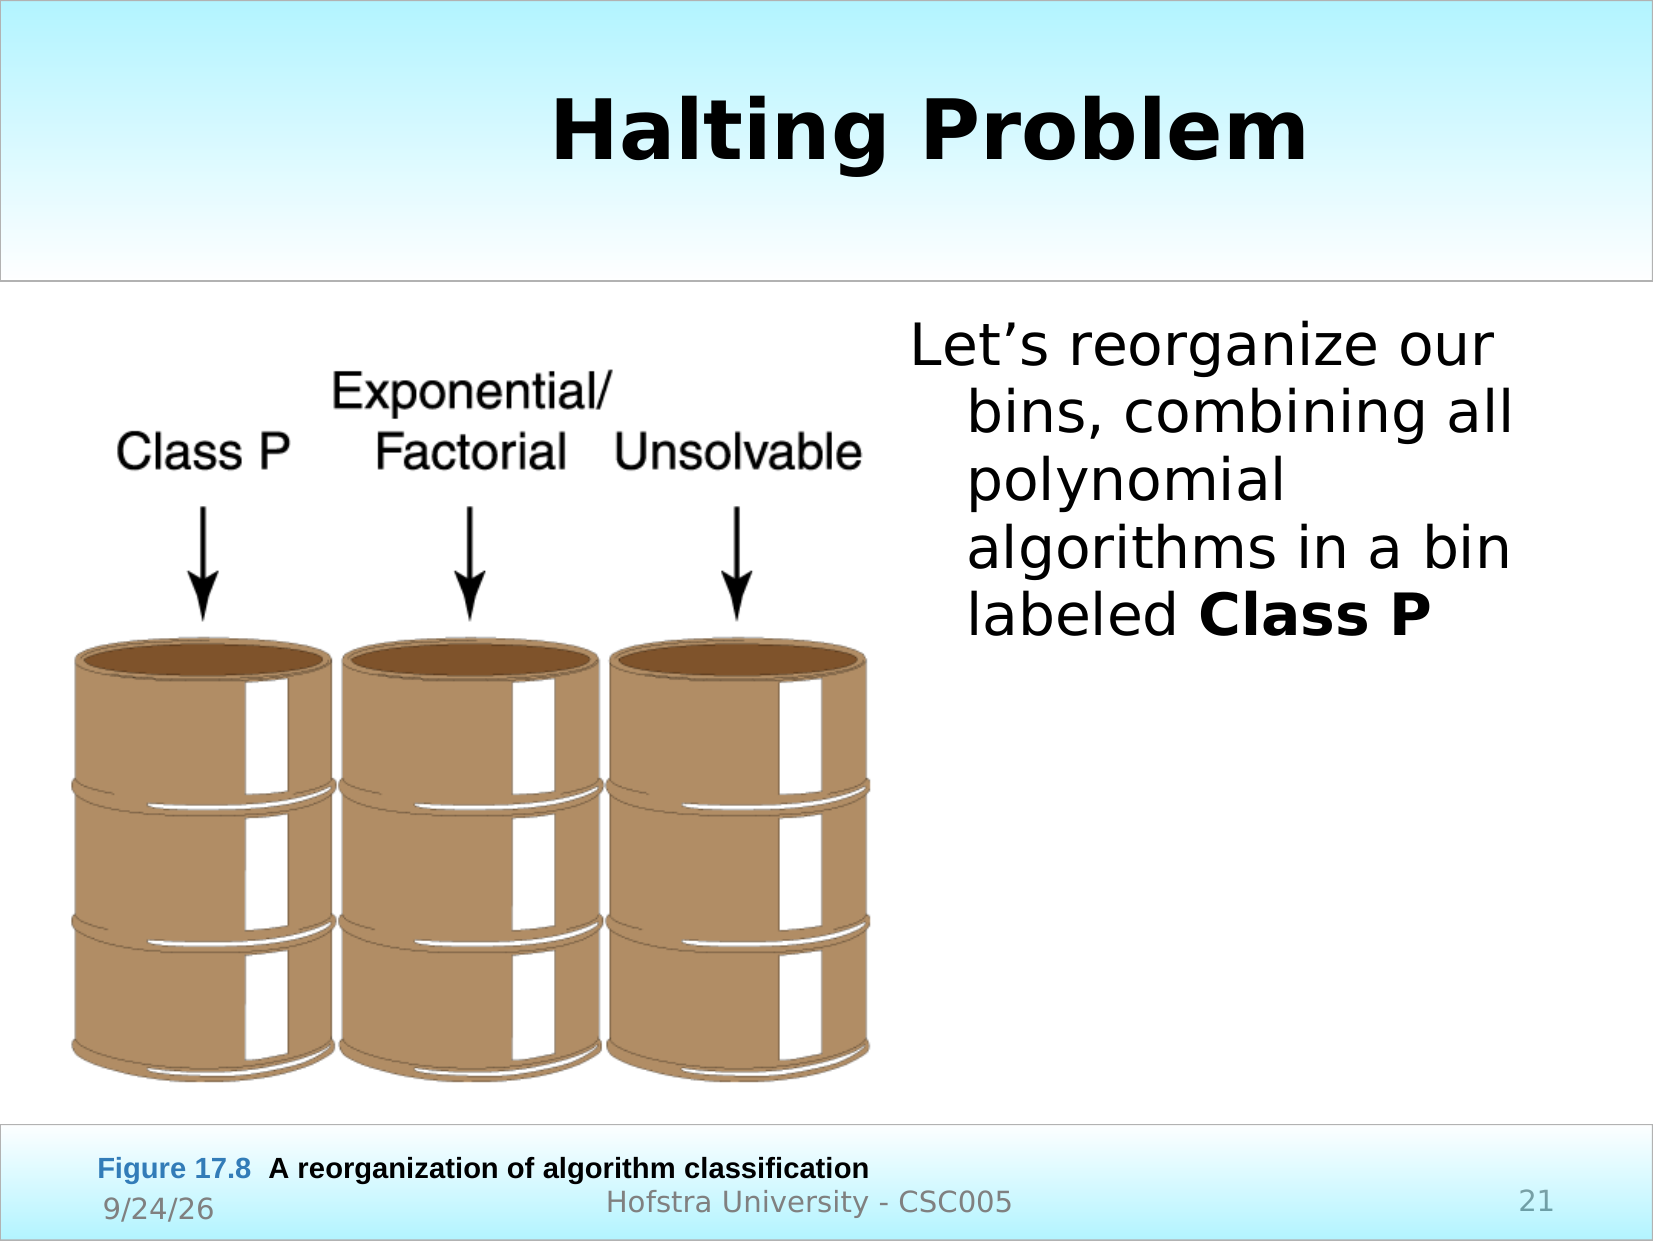

# Halting Problem
Let’s reorganize our bins, combining all polynomial algorithms in a bin labeled Class P
21
Figure 17.8 A reorganization of algorithm classification
Hofstra University - CSC005